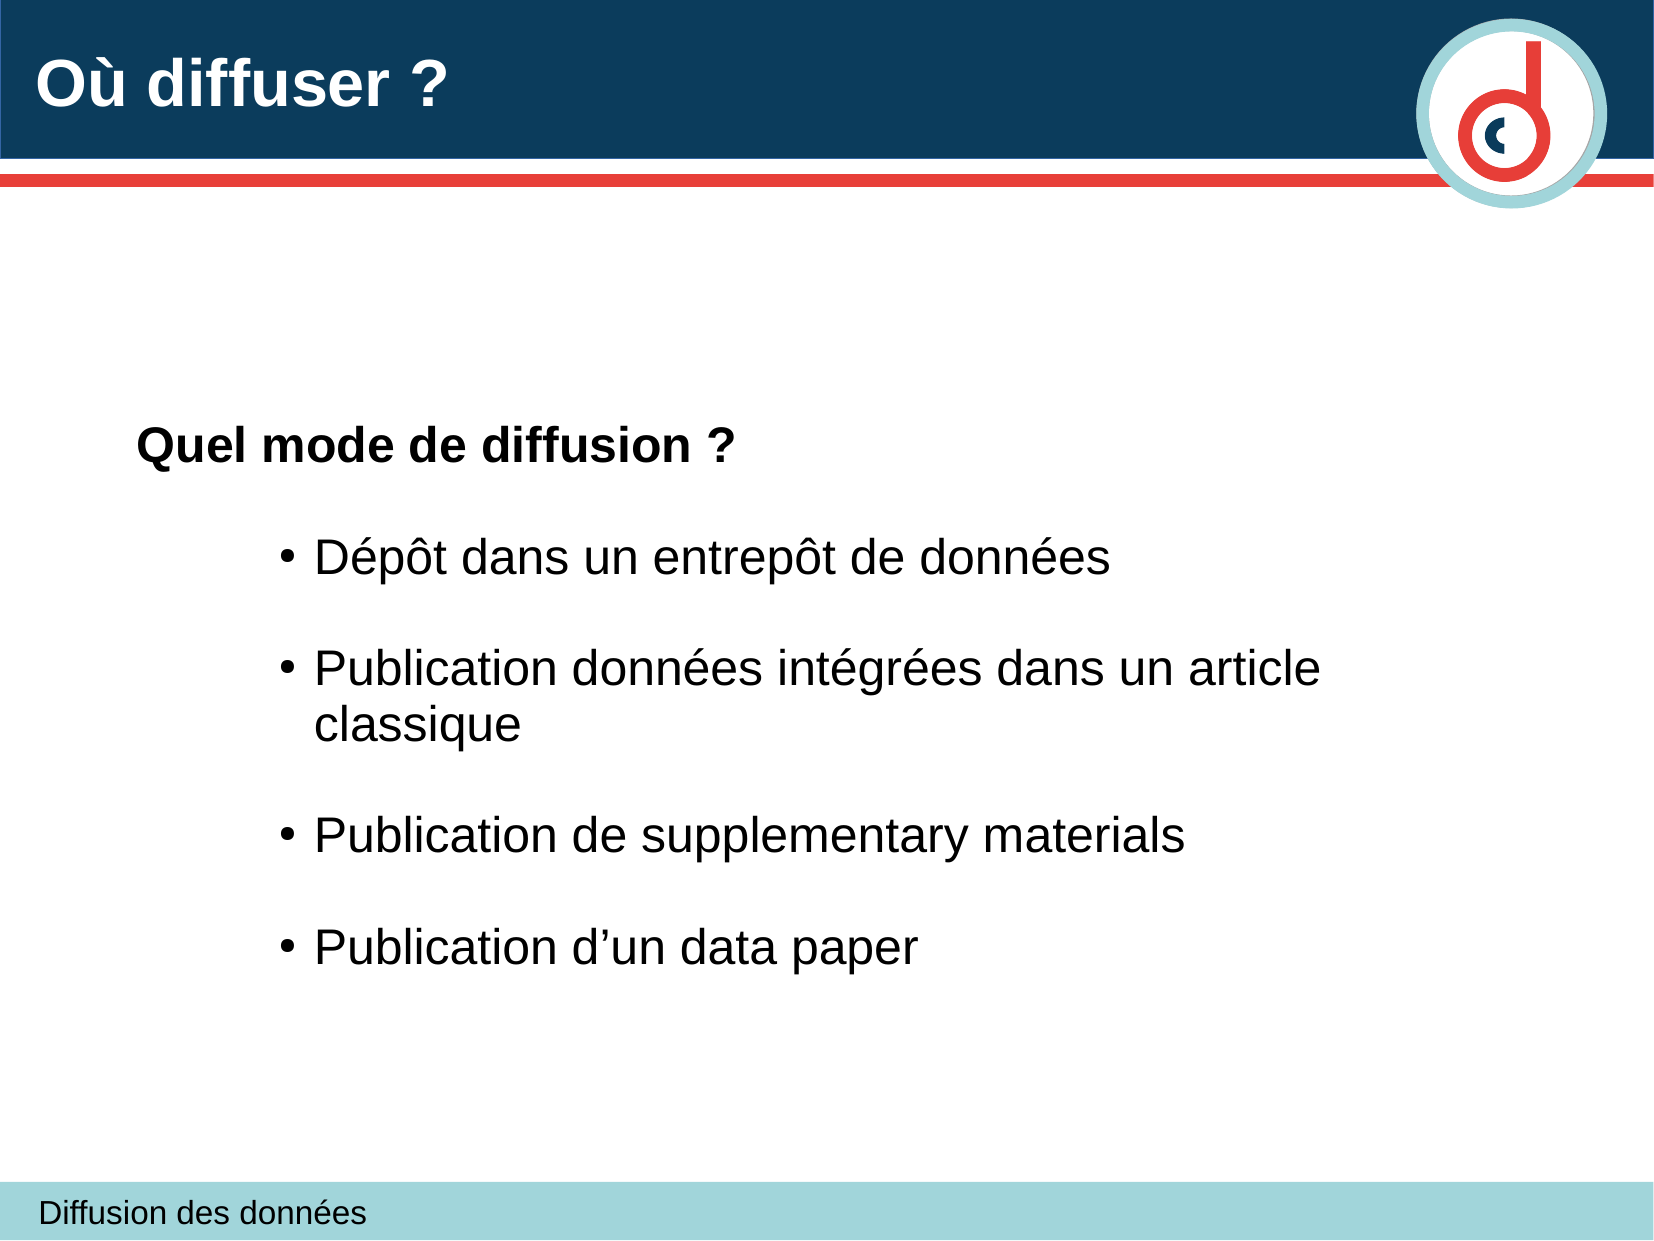

# Où diffuser ?
Quel mode de diffusion ?
Dépôt dans un entrepôt de données
Publication données intégrées dans un article classique
Publication de supplementary materials
Publication d’un data paper
Diffusion des données